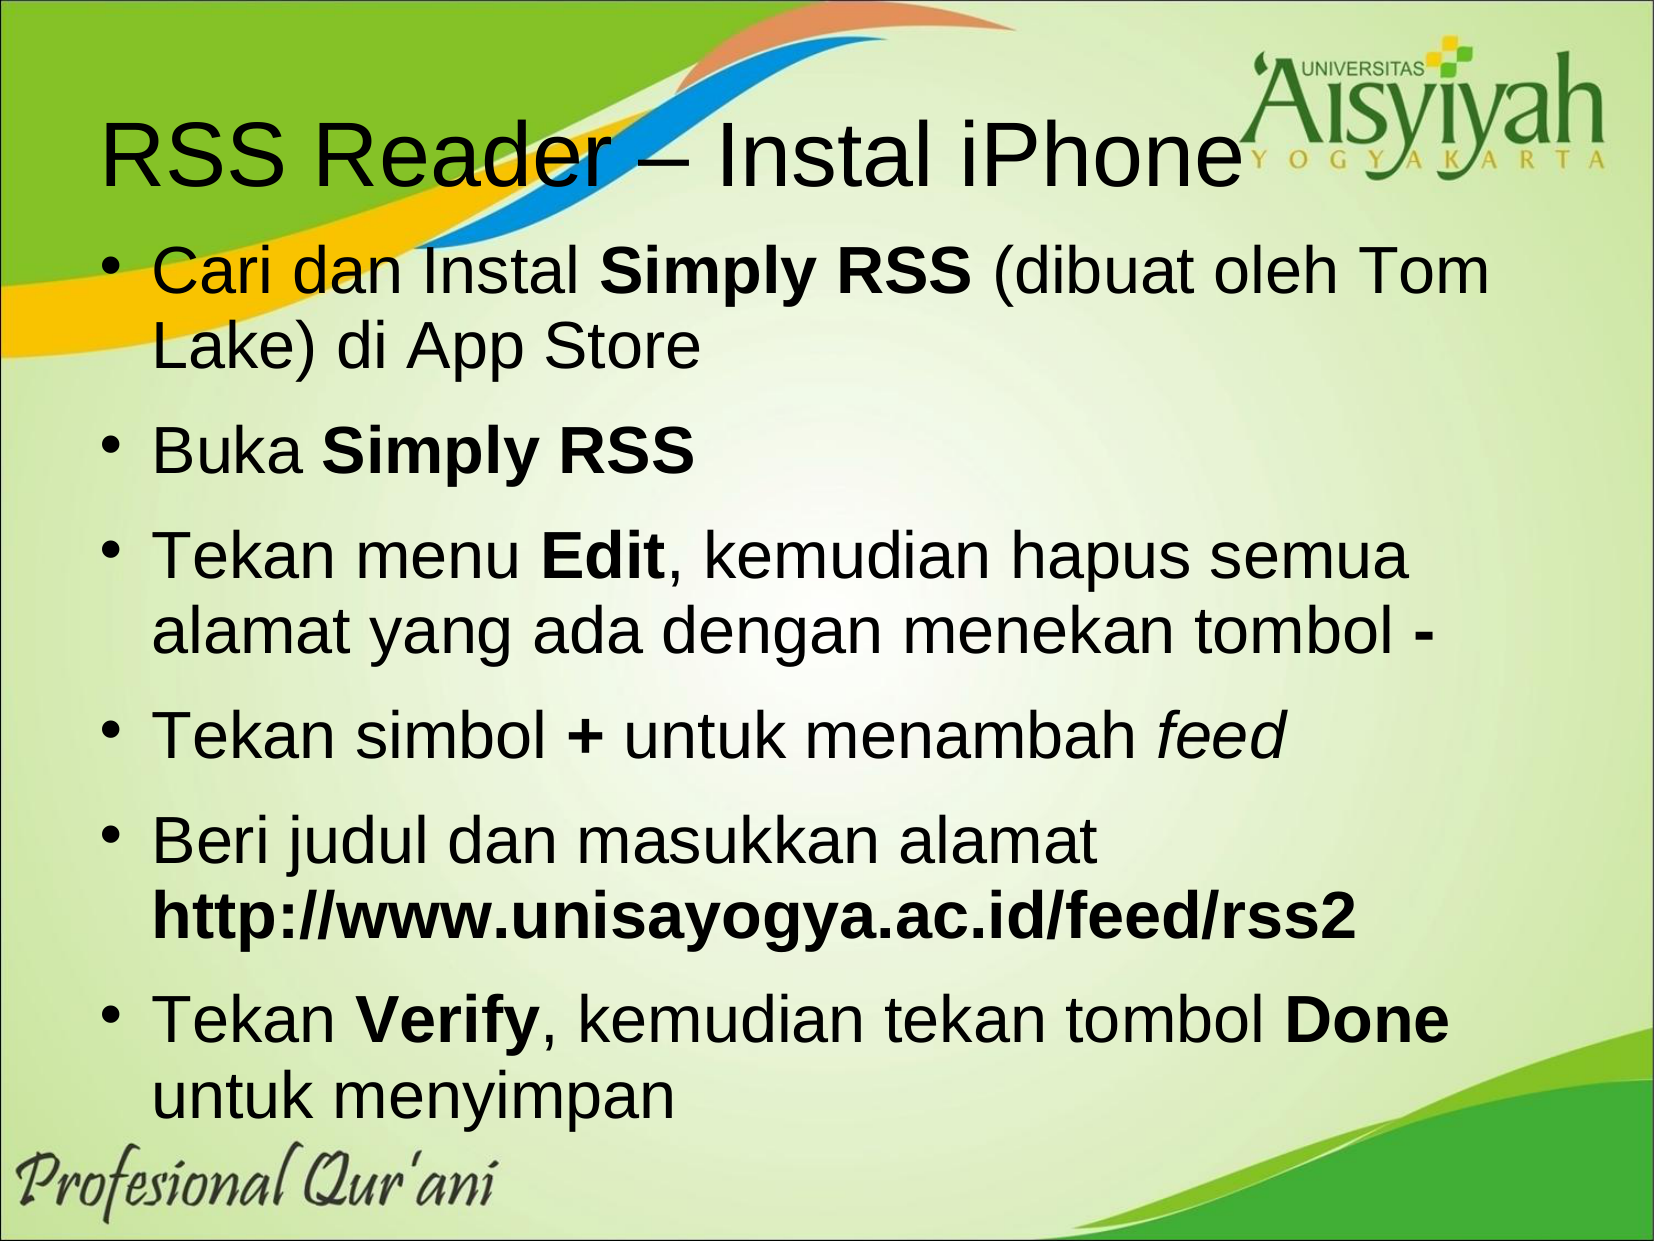

RSS Reader – Instal iPhone
Cari dan Instal Simply RSS (dibuat oleh Tom Lake) di App Store
Buka Simply RSS
Tekan menu Edit, kemudian hapus semua alamat yang ada dengan menekan tombol -
Tekan simbol + untuk menambah feed
Beri judul dan masukkan alamat http://www.unisayogya.ac.id/feed/rss2
Tekan Verify, kemudian tekan tombol Done untuk menyimpan